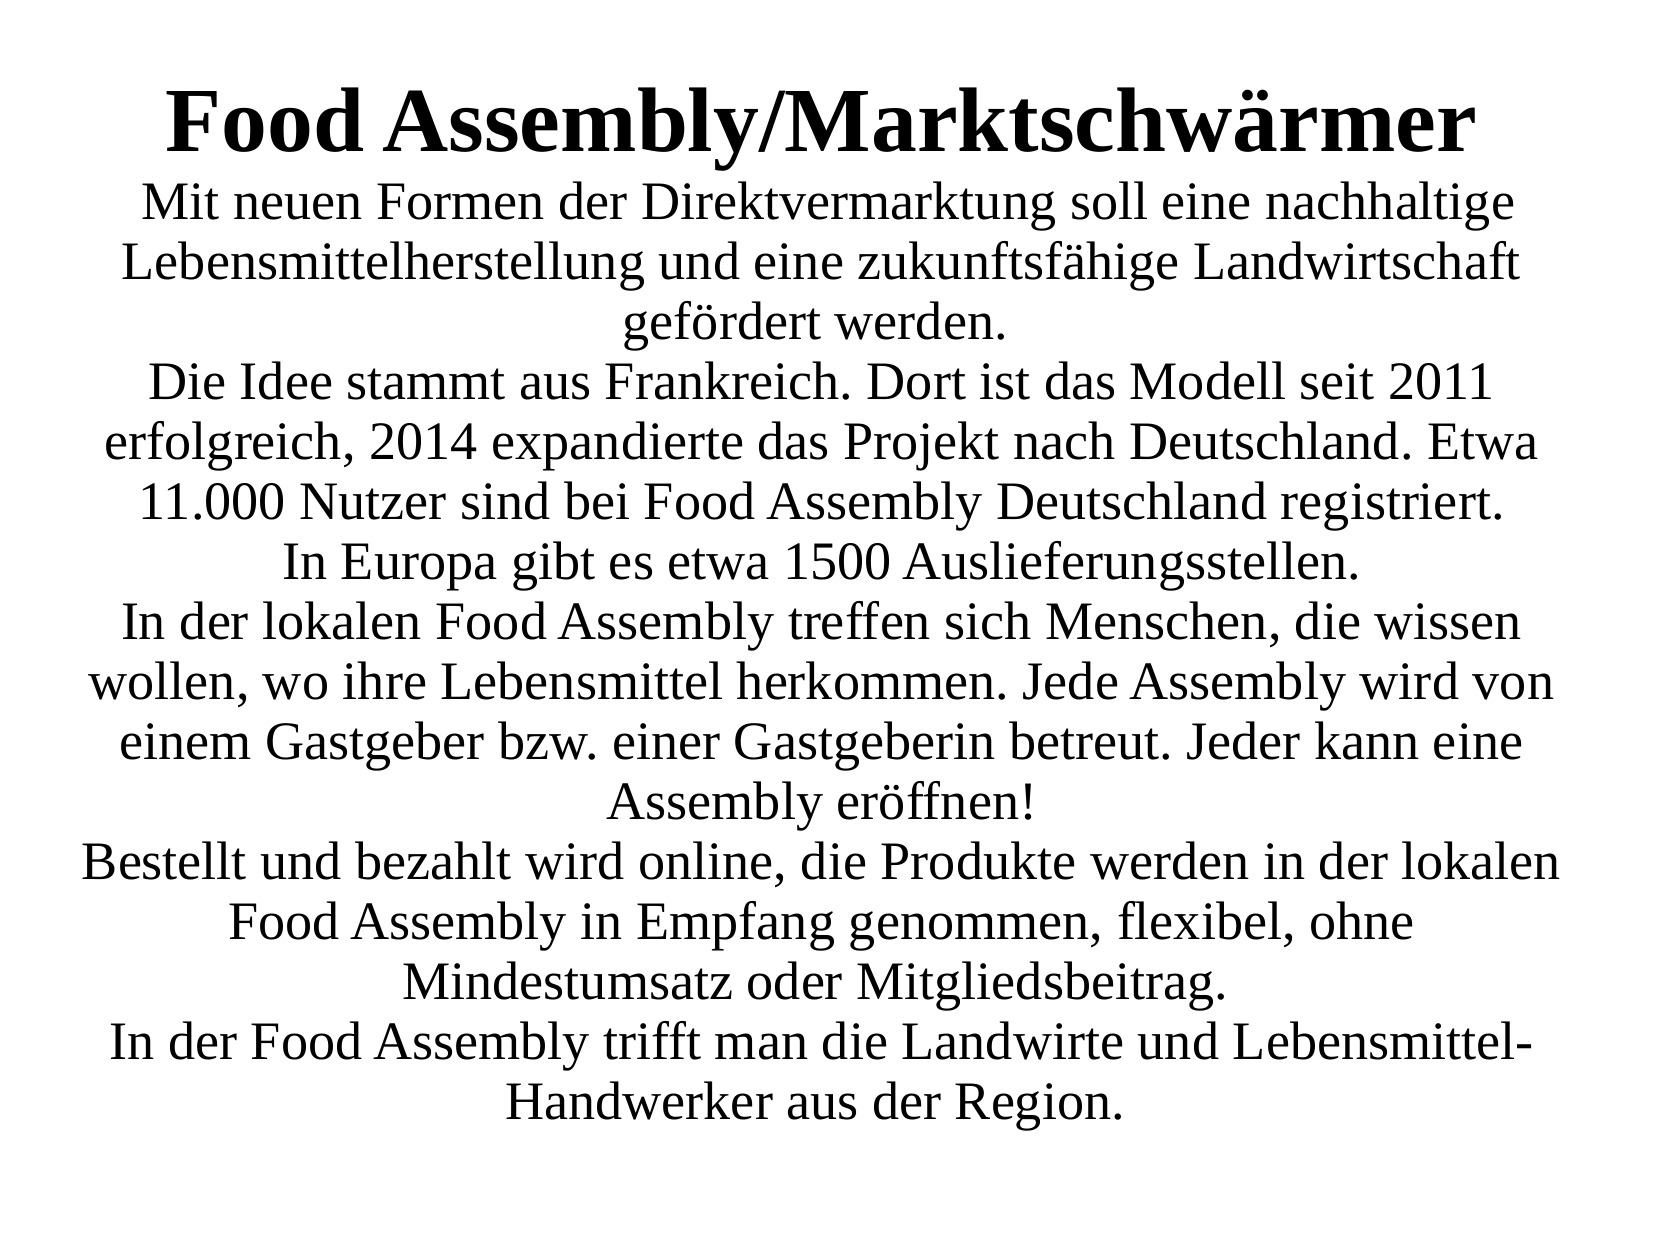

Food Assembly/Marktschwärmer
 Mit neuen Formen der Direktvermarktung soll eine nachhaltige Lebensmittelherstellung und eine zukunftsfähige Landwirtschaft gefördert werden.
Die Idee stammt aus Frankreich. Dort ist das Modell seit 2011 erfolgreich, 2014 expandierte das Projekt nach Deutschland. Etwa 11.000 Nutzer sind bei Food Assembly Deutschland registriert.
In Europa gibt es etwa 1500 Auslieferungsstellen.
In der lokalen Food Assembly treffen sich Menschen, die wissen wollen, wo ihre Lebensmittel herkommen. Jede Assembly wird von einem Gastgeber bzw. einer Gastgeberin betreut. Jeder kann eine Assembly eröffnen!
Bestellt und bezahlt wird online, die Produkte werden in der lokalen Food Assembly in Empfang genommen, flexibel, ohne Mindestumsatz oder Mitgliedsbeitrag.
In der Food Assembly trifft man die Landwirte und Lebensmittel-Handwerker aus der Region.